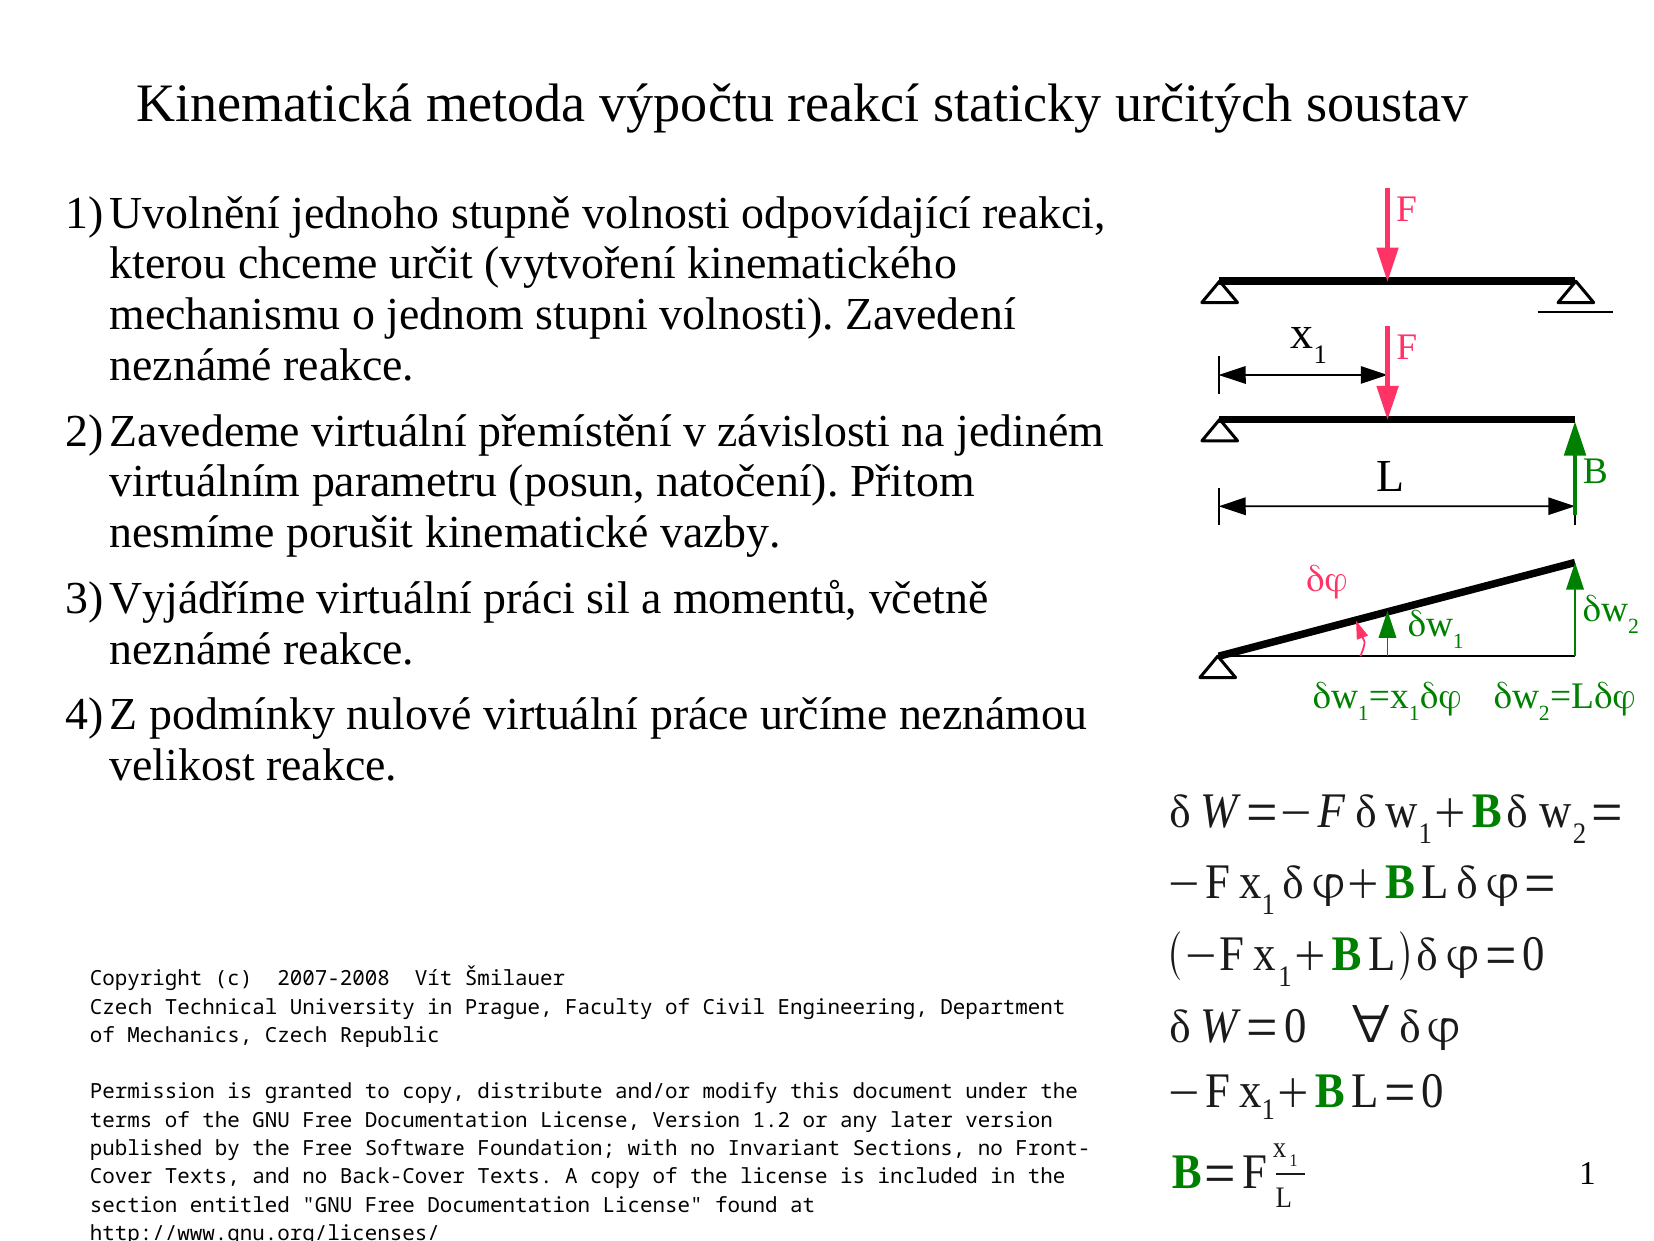

# Kinematická metoda výpočtu reakcí staticky určitých soustav
Uvolnění jednoho stupně volnosti odpovídající reakci, kterou chceme určit (vytvoření kinematického mechanismu o jednom stupni volnosti). Zavedení neznámé reakce.
Zavedeme virtuální přemístění v závislosti na jediném virtuálním parametru (posun, natočení). Přitom nesmíme porušit kinematické vazby.
Vyjádříme virtuální práci sil a momentů, včetně neznámé reakce.
Z podmínky nulové virtuální práce určíme neznámou velikost reakce.
F
x1
F
L
B
dj
dw2
dw1
dw2=Ldj
dw1=x1dj
Copyright (c) 2007-2008 Vít Šmilauer
Czech Technical University in Prague, Faculty of Civil Engineering, Department of Mechanics, Czech Republic
Permission is granted to copy, distribute and/or modify this document under the terms of the GNU Free Documentation License, Version 1.2 or any later version published by the Free Software Foundation; with no Invariant Sections, no Front-Cover Texts, and no Back-Cover Texts. A copy of the license is included in the section entitled "GNU Free Documentation License" found at http://www.gnu.org/licenses/
1